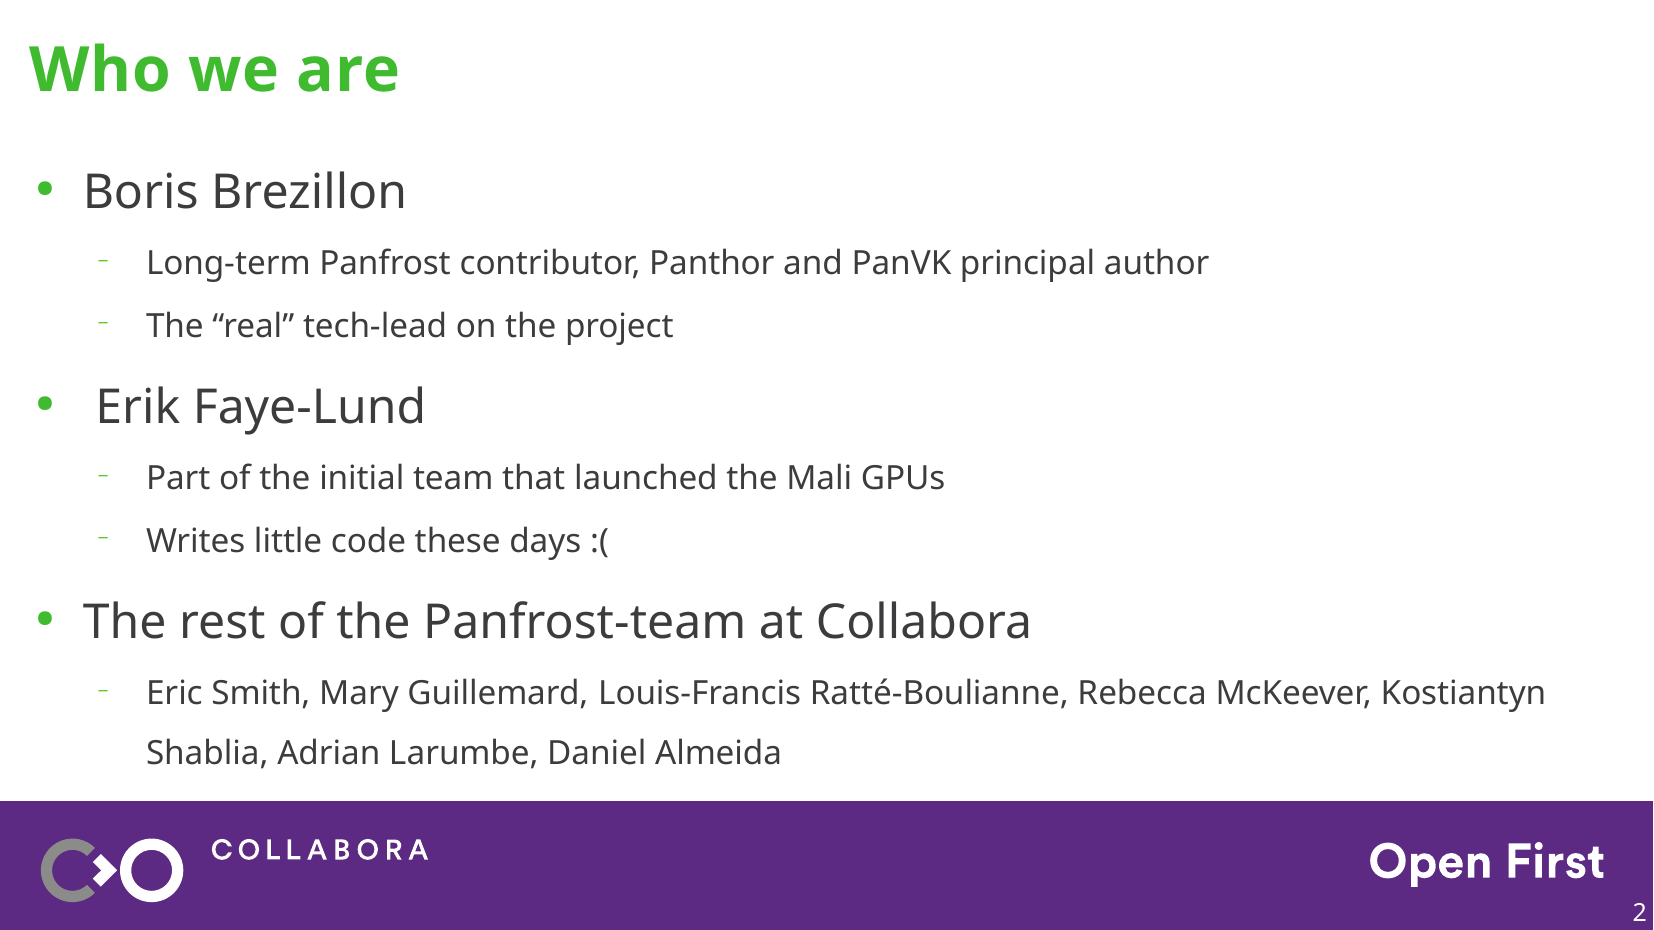

# Who we are
Boris Brezillon
Long-term Panfrost contributor, Panthor and PanVK principal author
The “real” tech-lead on the project
 Erik Faye-Lund
Part of the initial team that launched the Mali GPUs
Writes little code these days :(
The rest of the Panfrost-team at Collabora
Eric Smith, Mary Guillemard, Louis-Francis Ratté-Boulianne, Rebecca McKeever, Kostiantyn Shablia, Adrian Larumbe, Daniel Almeida